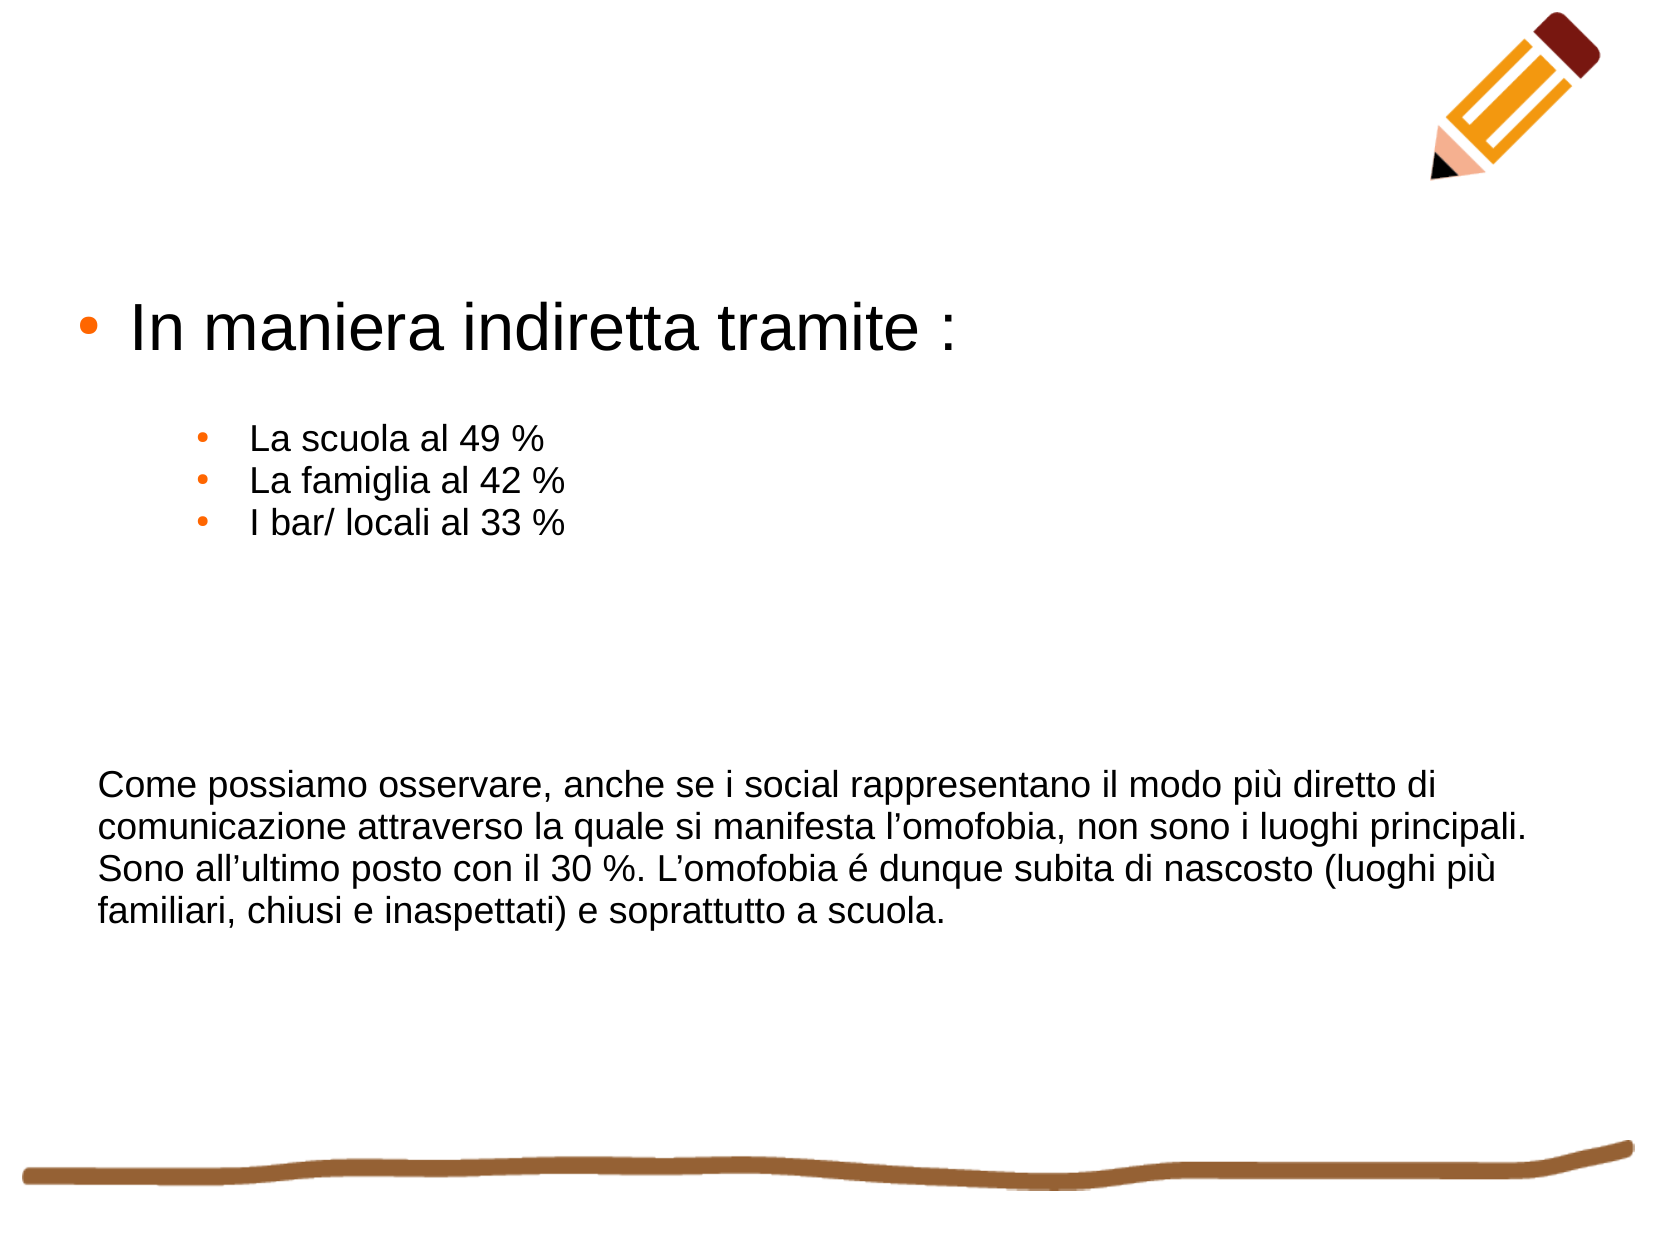

#
In maniera indiretta tramite :
La scuola al 49 %
La famiglia al 42 %
I bar/ locali al 33 %
Come possiamo osservare, anche se i social rappresentano il modo più diretto di comunicazione attraverso la quale si manifesta l’omofobia, non sono i luoghi principali. Sono all’ultimo posto con il 30 %. L’omofobia é dunque subita di nascosto (luoghi più familiari, chiusi e inaspettati) e soprattutto a scuola.